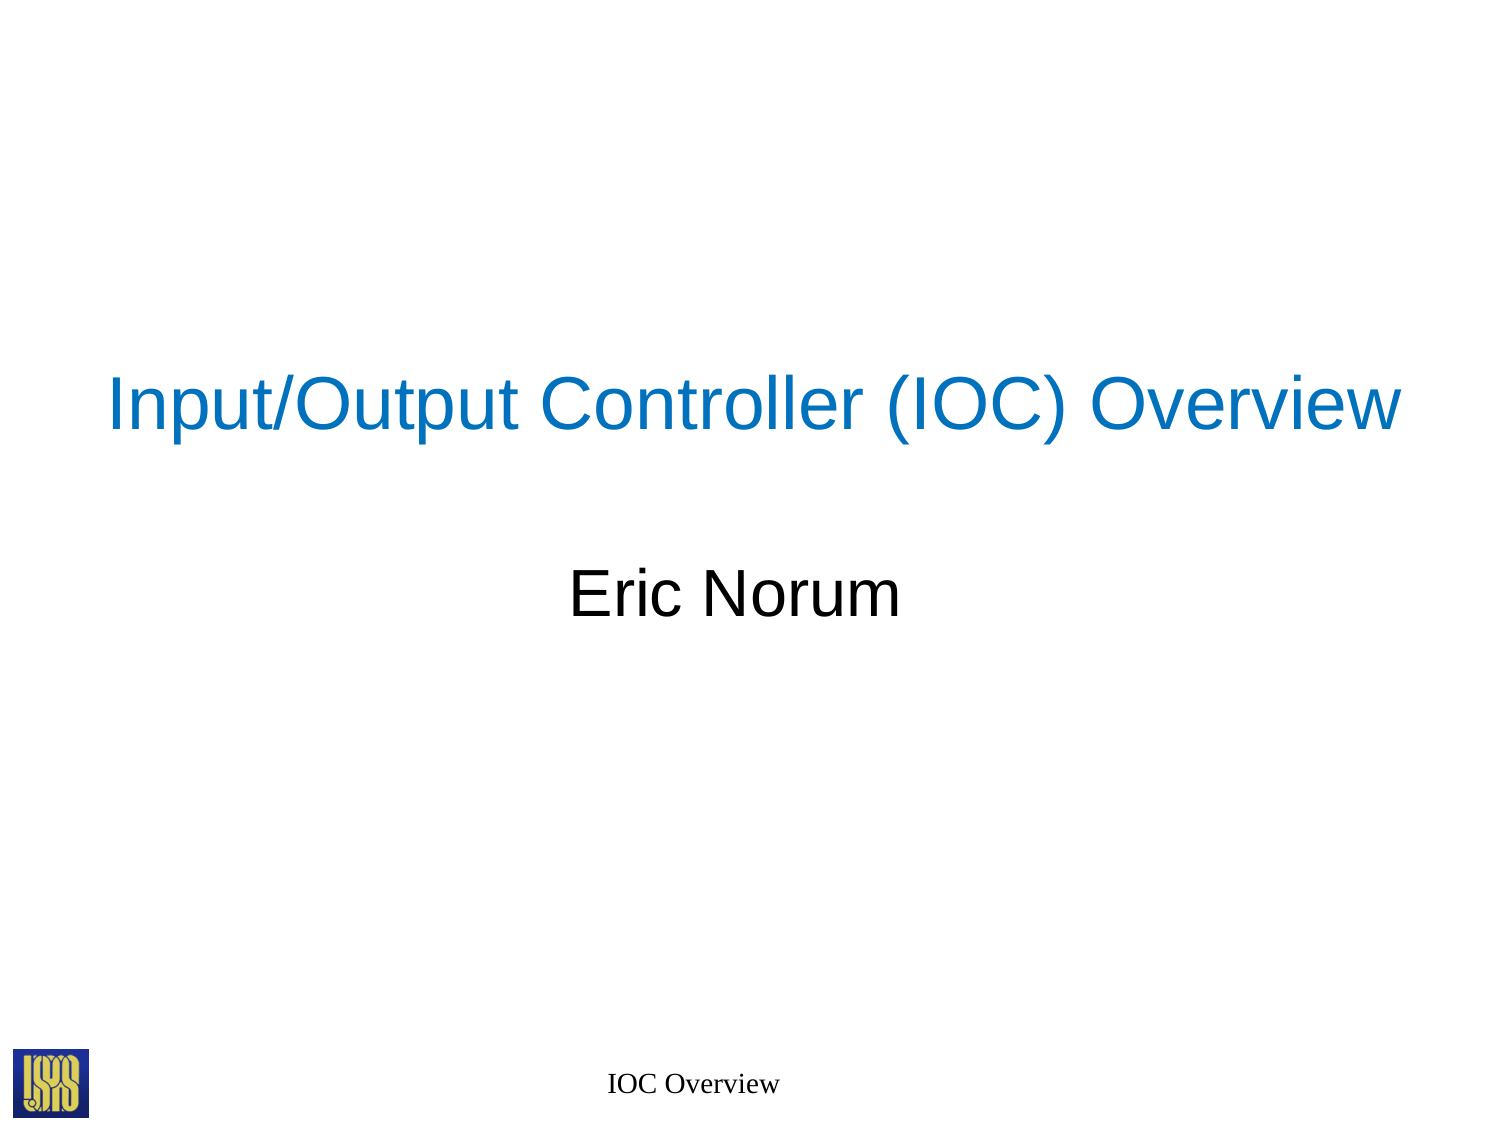

# Input/Output Controller (IOC) Overview
Eric Norum